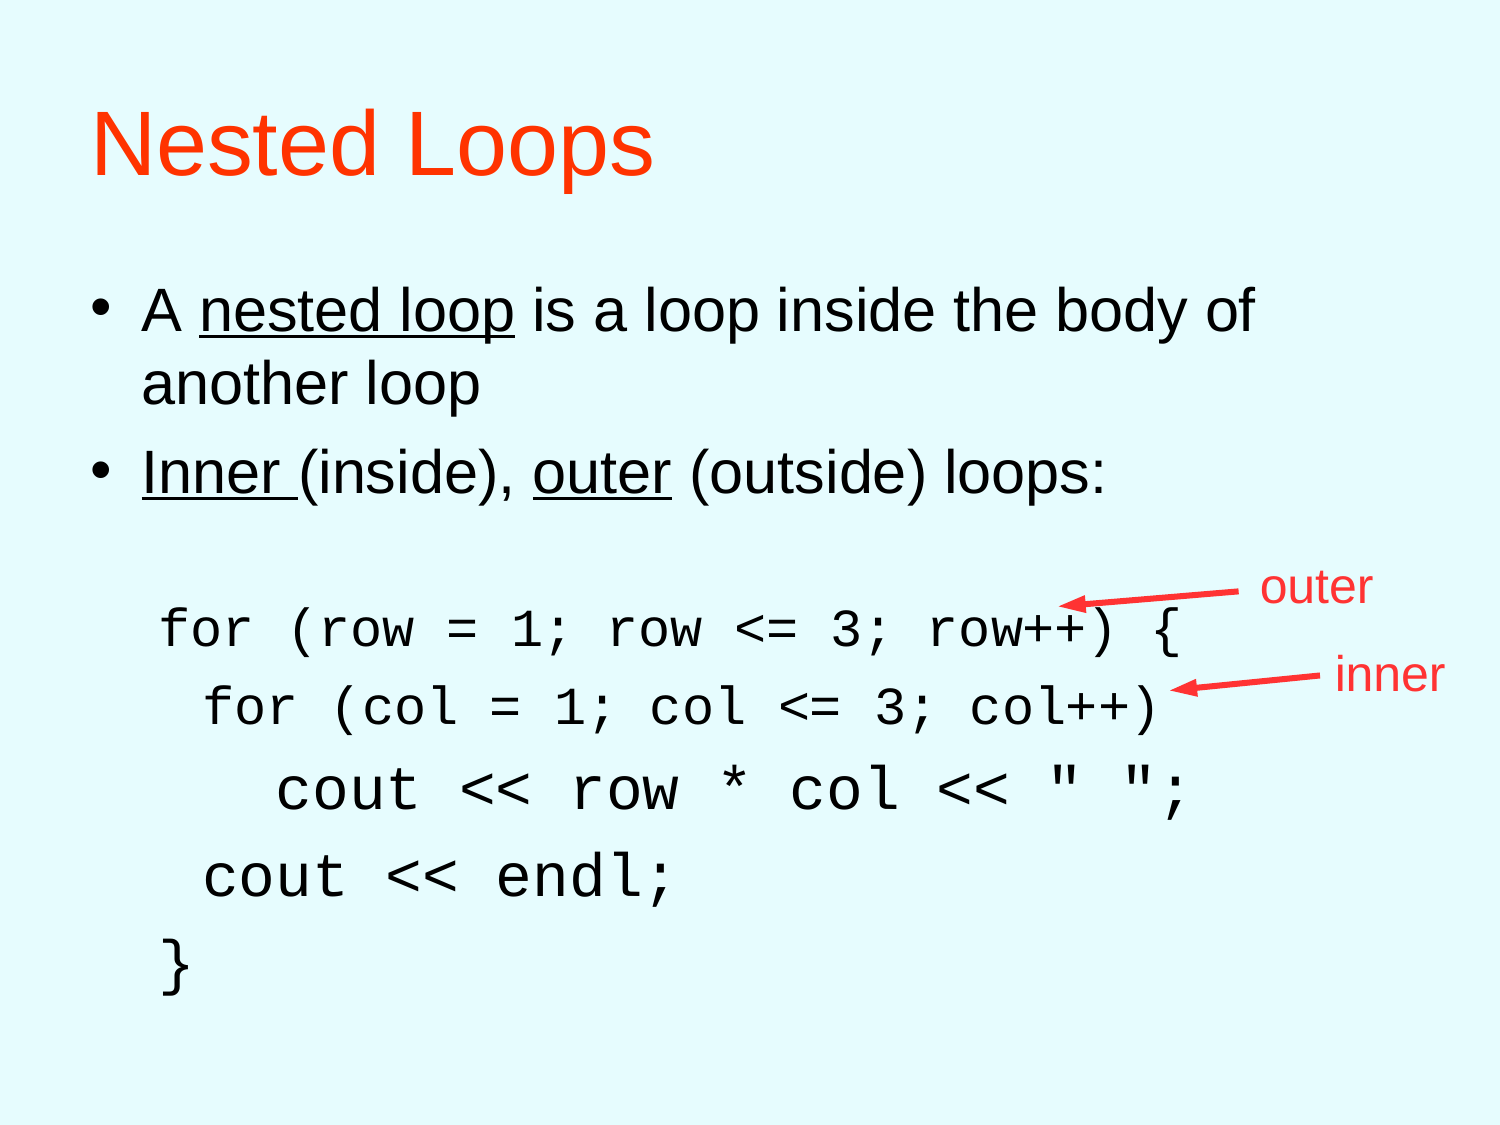

# Nested Loops
A nested loop is a loop inside the body of another loop
Inner (inside), outer (outside) loops:
for (row = 1; row <= 3; row++) {
	for (col = 1; col <= 3; col++)
		 cout << row * col << " ";
	cout << endl;
}
outer
inner